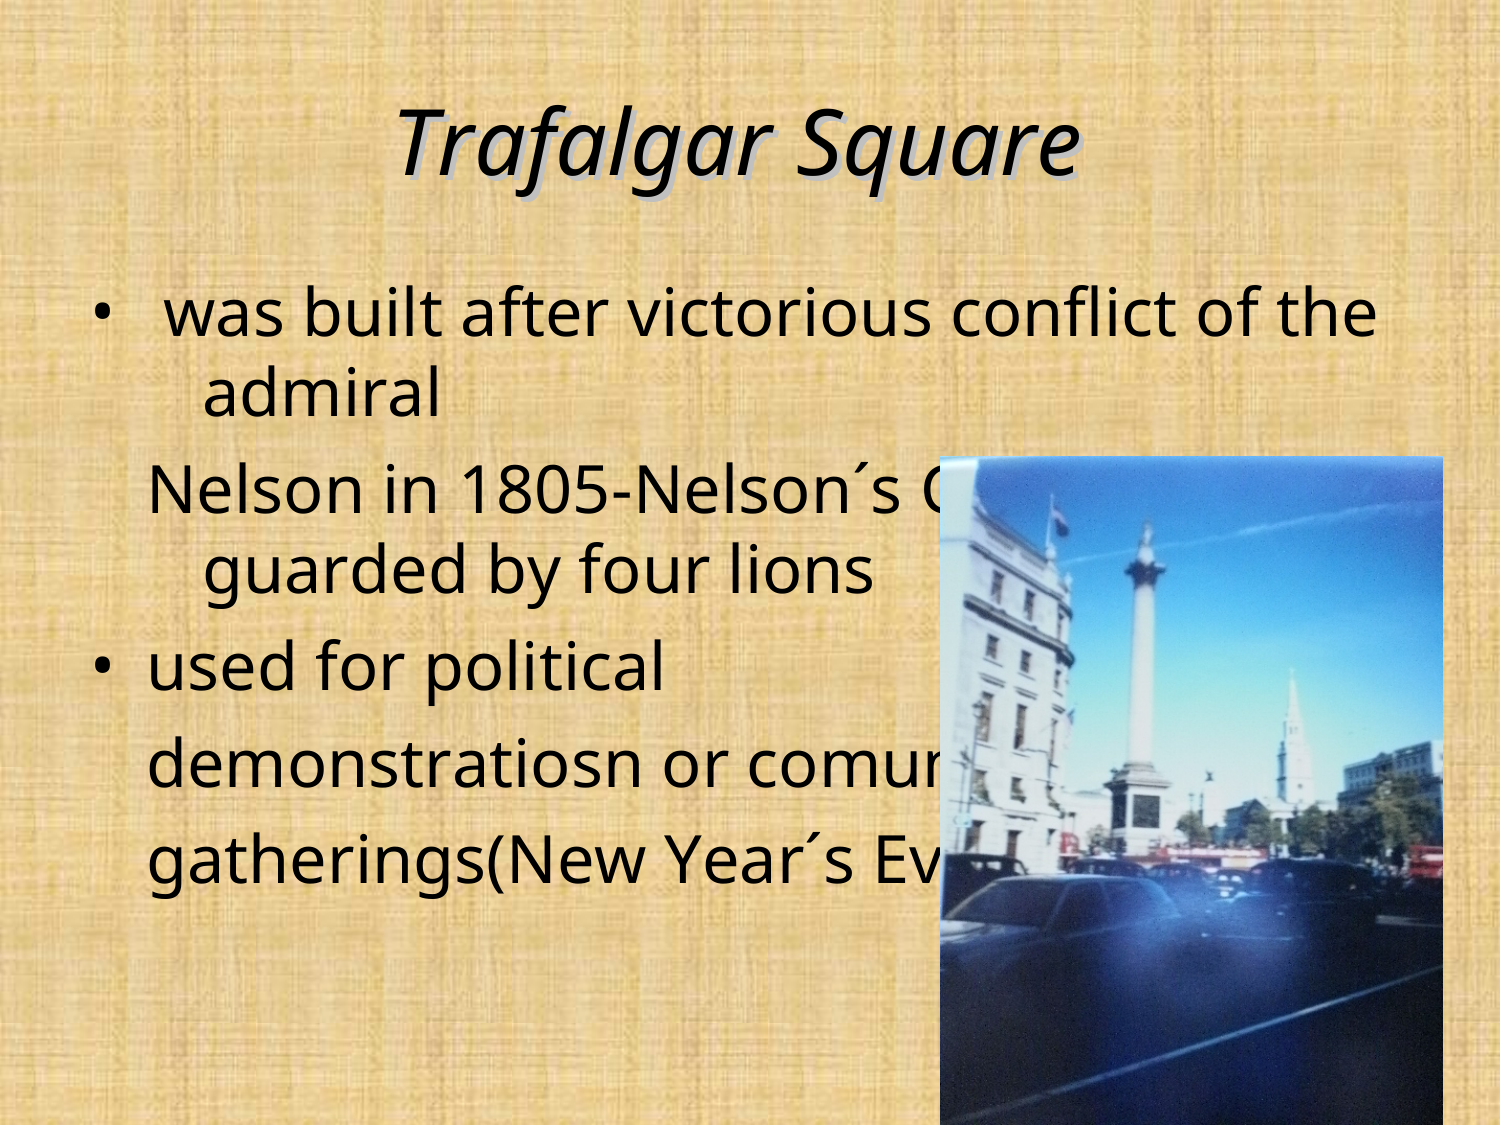

# Trafalgar Square
 was built after victorious conflict of the admiral
Nelson in 1805-Nelson´s Column guarded by four lions
used for political
demonstratiosn or comunity
gatherings(New Year´s Eve)